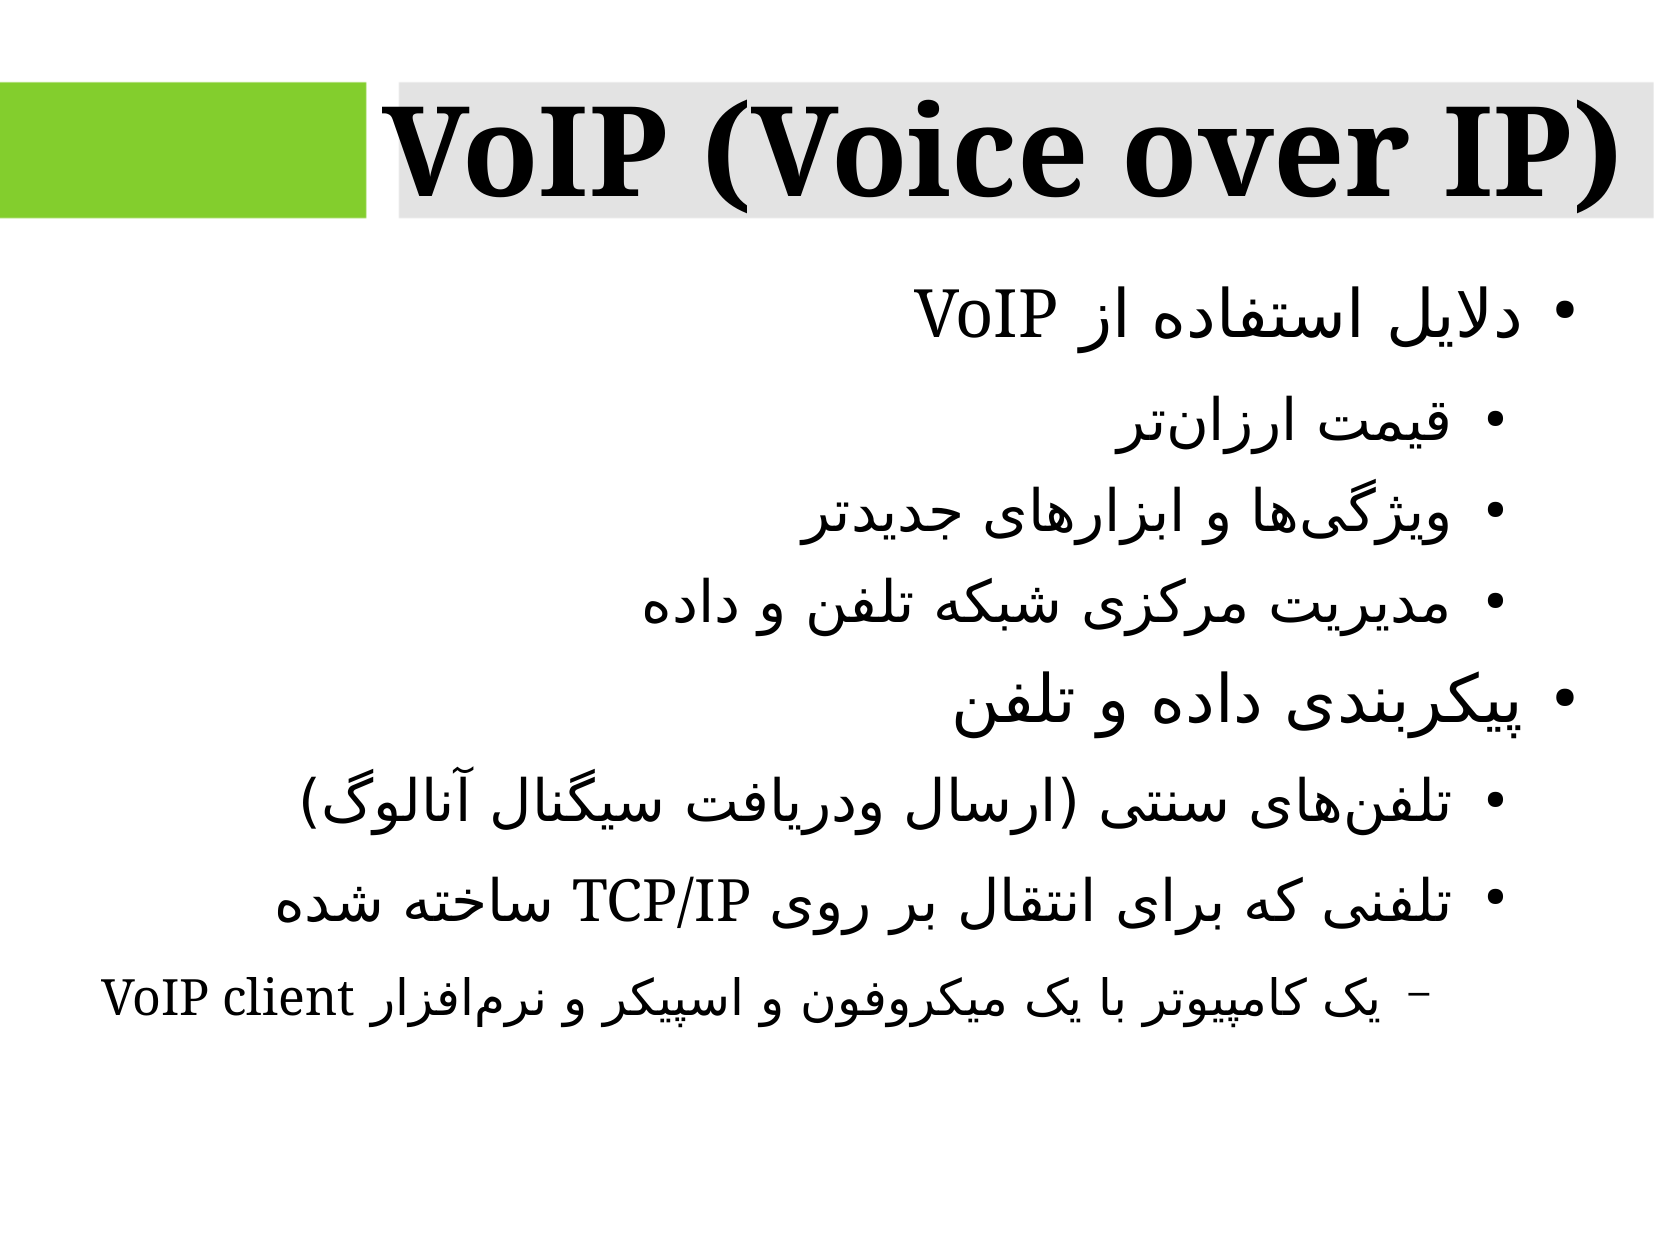

# VoIP (Voice over IP)
دلایل استفاده از VoIP
قیمت ارزان‌تر
ویژگی‌ها و ابزارهای جدیدتر
مدیریت مرکزی شبکه تلفن و داده
پیکربندی داده و تلفن
تلفن‌های سنتی (ارسال ودریافت سیگنال آنالوگ)
تلفنی که برای انتقال بر روی TCP/IP ساخته شده
یک کامپیوتر با یک میکروفون و اسپیکر و نرم‌افزار VoIP client